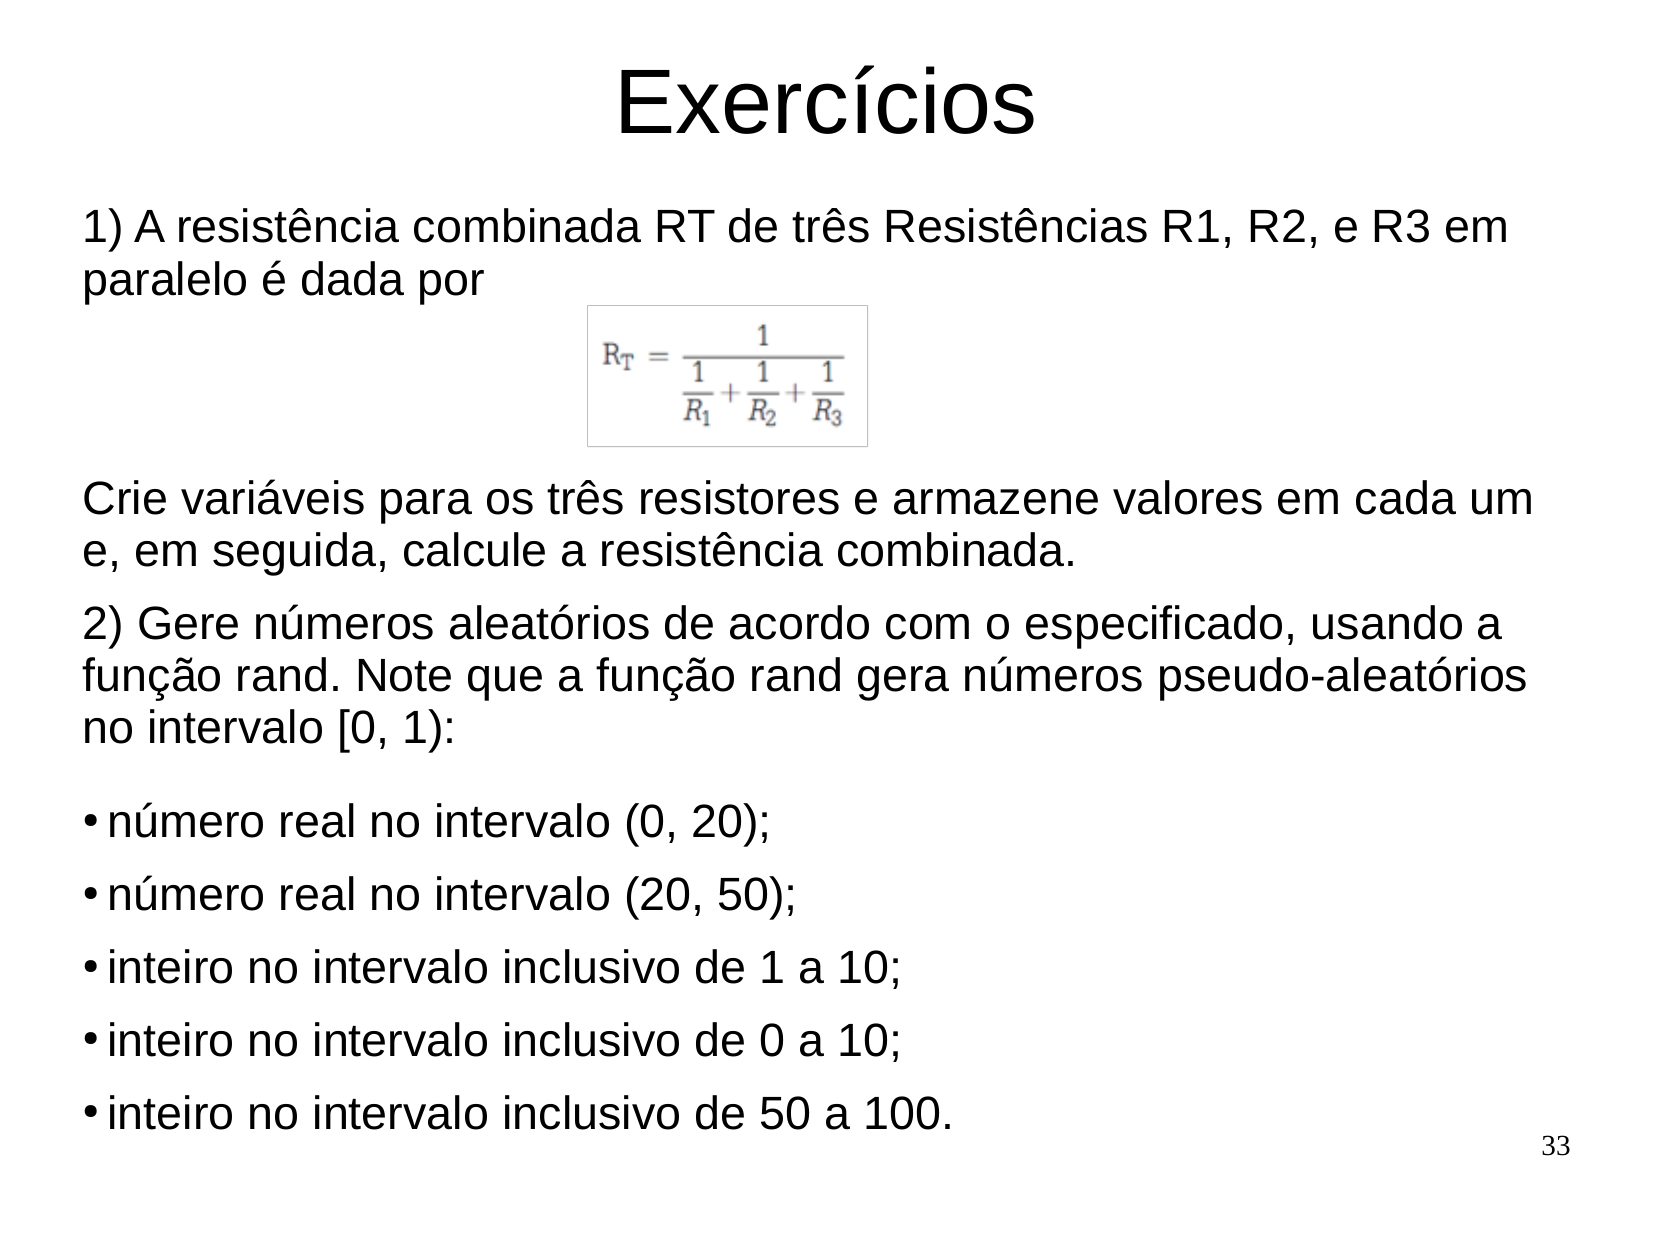

# Exercícios
1) A resistência combinada RT de três Resistências R1, R2, e R3 em paralelo é dada por
Crie variáveis para os três resistores e armazene valores em cada um e, em seguida, calcule a resistência combinada.
2) Gere números aleatórios de acordo com o especificado, usando a função rand. Note que a função rand gera números pseudo-aleatórios no intervalo [0, 1):
número real no intervalo (0, 20);
número real no intervalo (20, 50);
inteiro no intervalo inclusivo de 1 a 10;
inteiro no intervalo inclusivo de 0 a 10;
inteiro no intervalo inclusivo de 50 a 100.
33